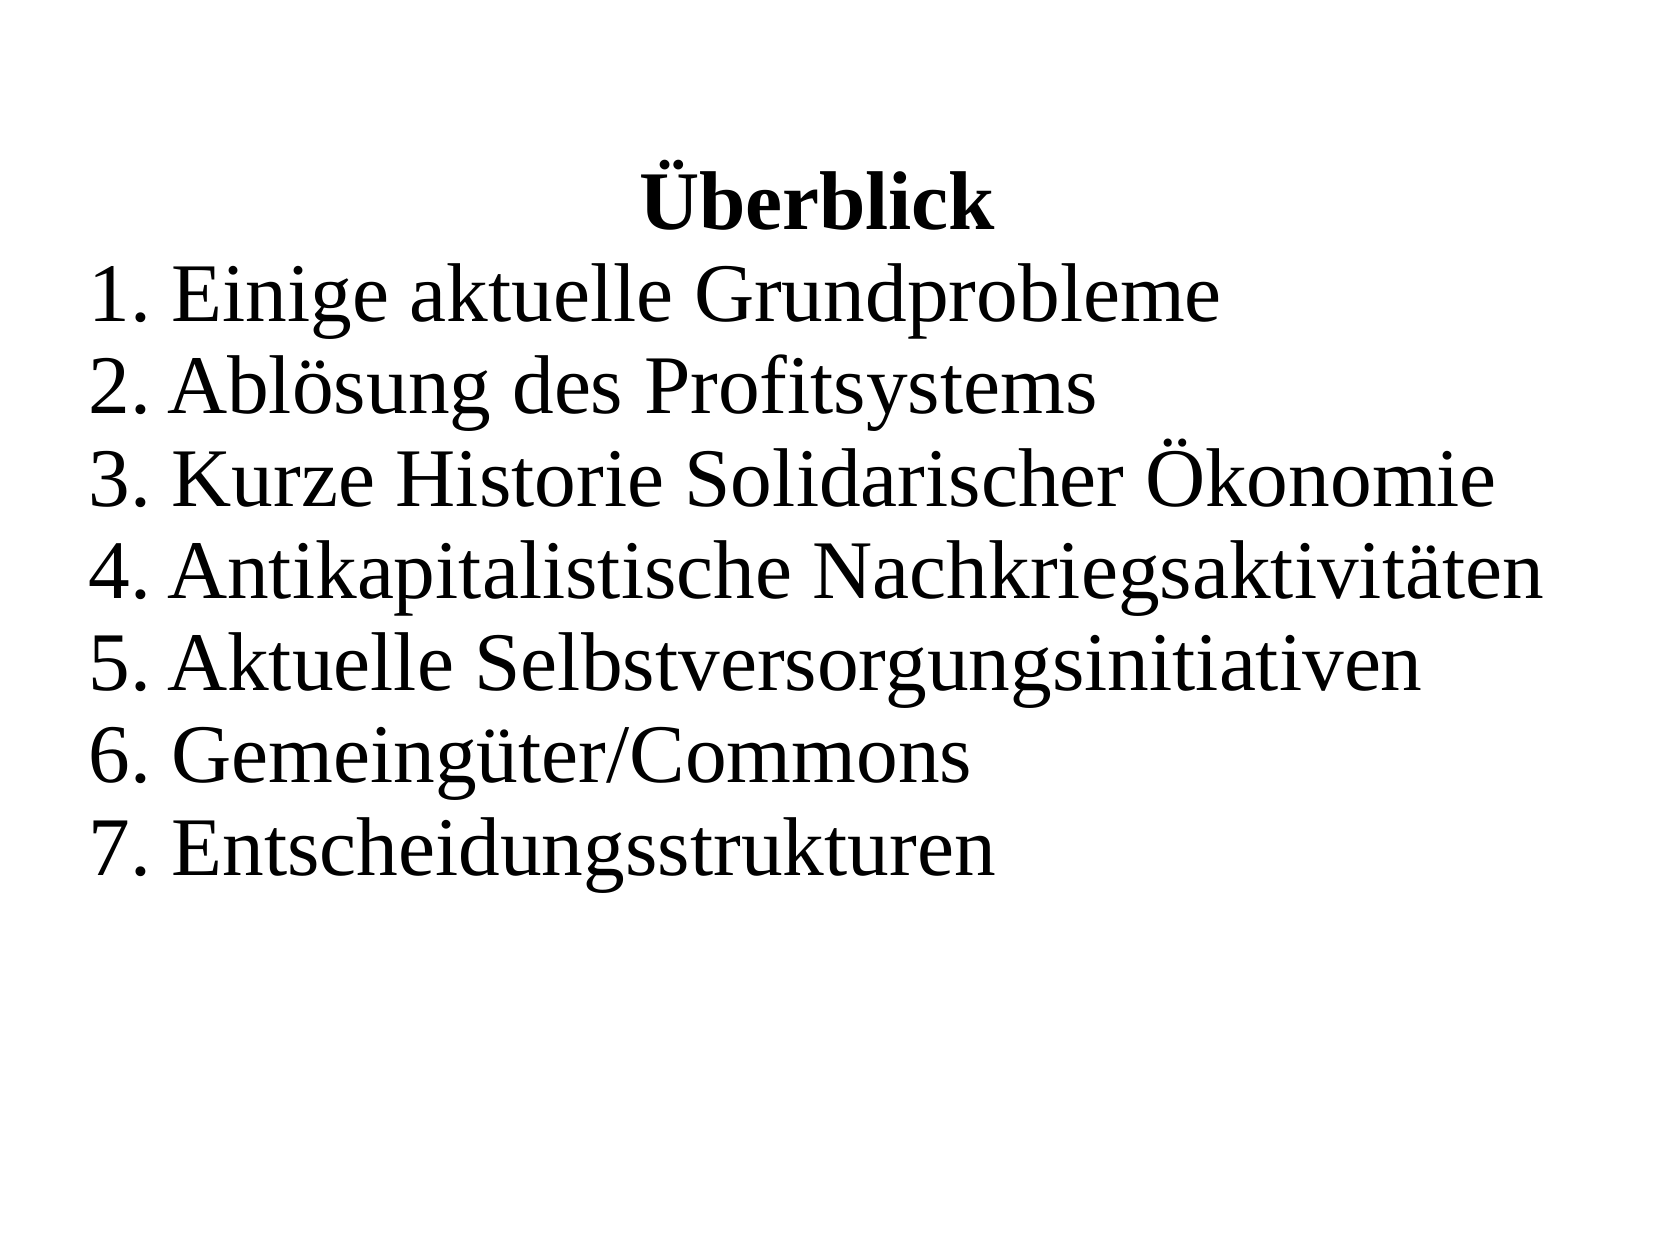

Überblick
1. Einige aktuelle Grundprobleme
2. Ablösung des Profitsystems
3. Kurze Historie Solidarischer Ökonomie
4. Antikapitalistische Nachkriegsaktivitäten
5. Aktuelle Selbstversorgungsinitiativen
6. Gemeingüter/Commons
7. Entscheidungsstrukturen